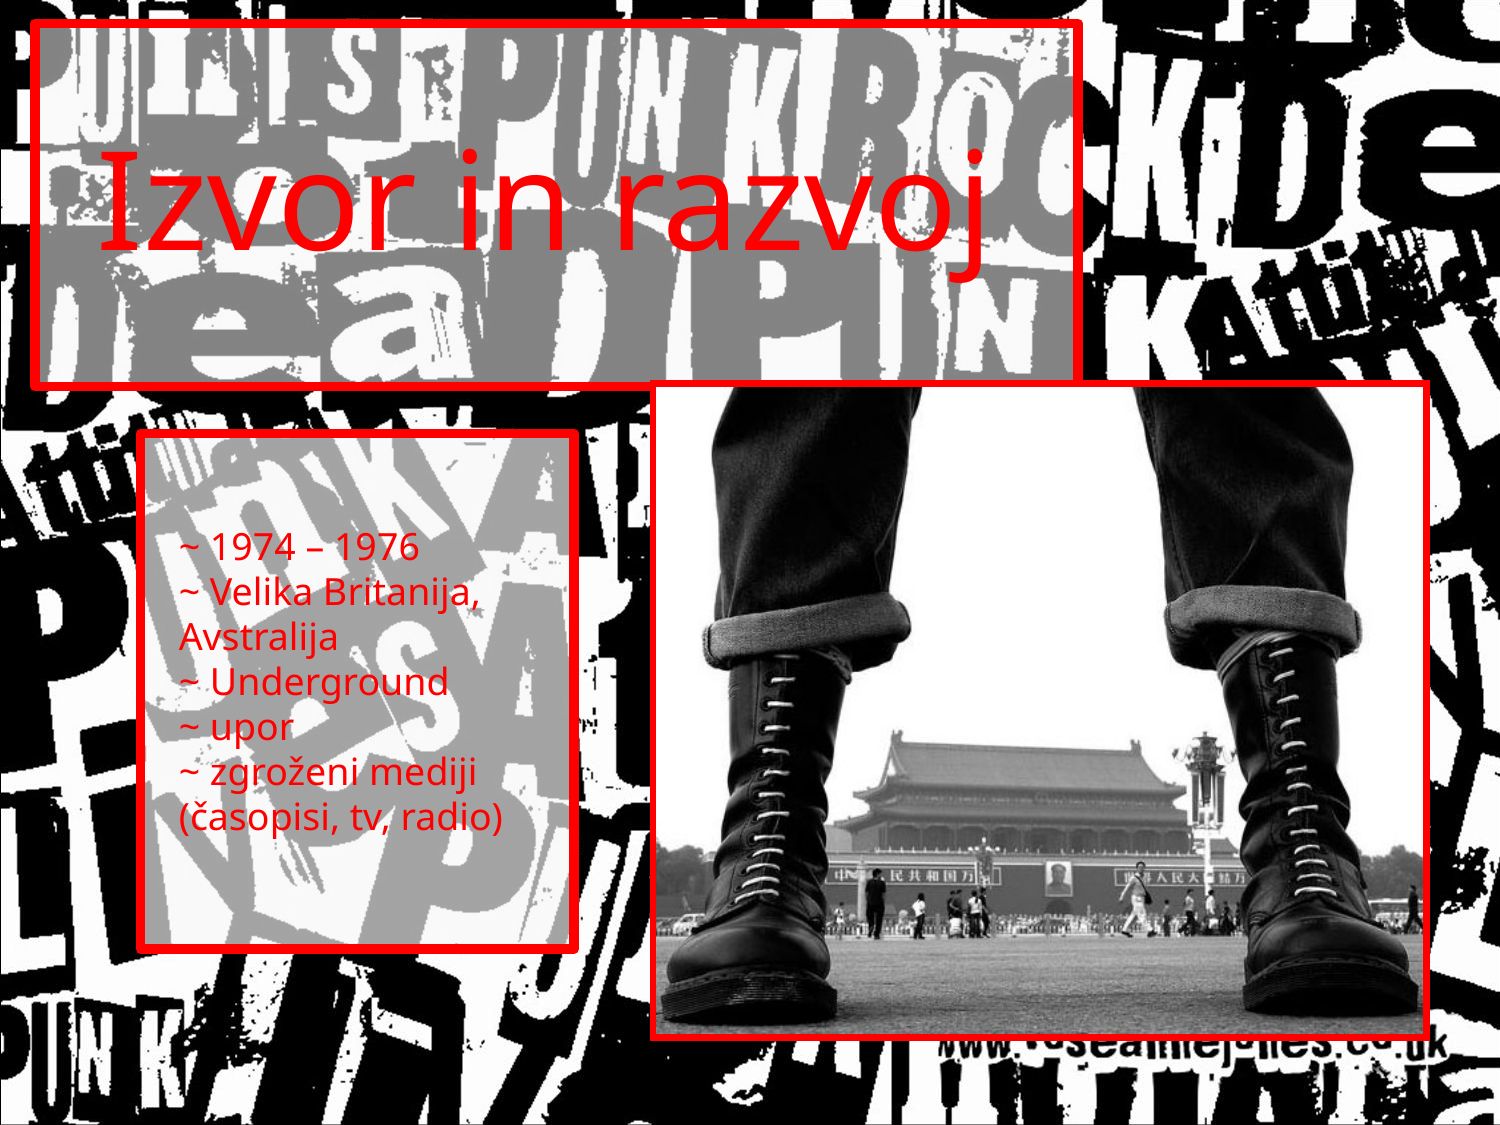

Izvor in razvoj
~ 1974 – 1976
~ Velika Britanija, Avstralija
~ Underground
~ upor
~ zgroženi mediji (časopisi, tv, radio)